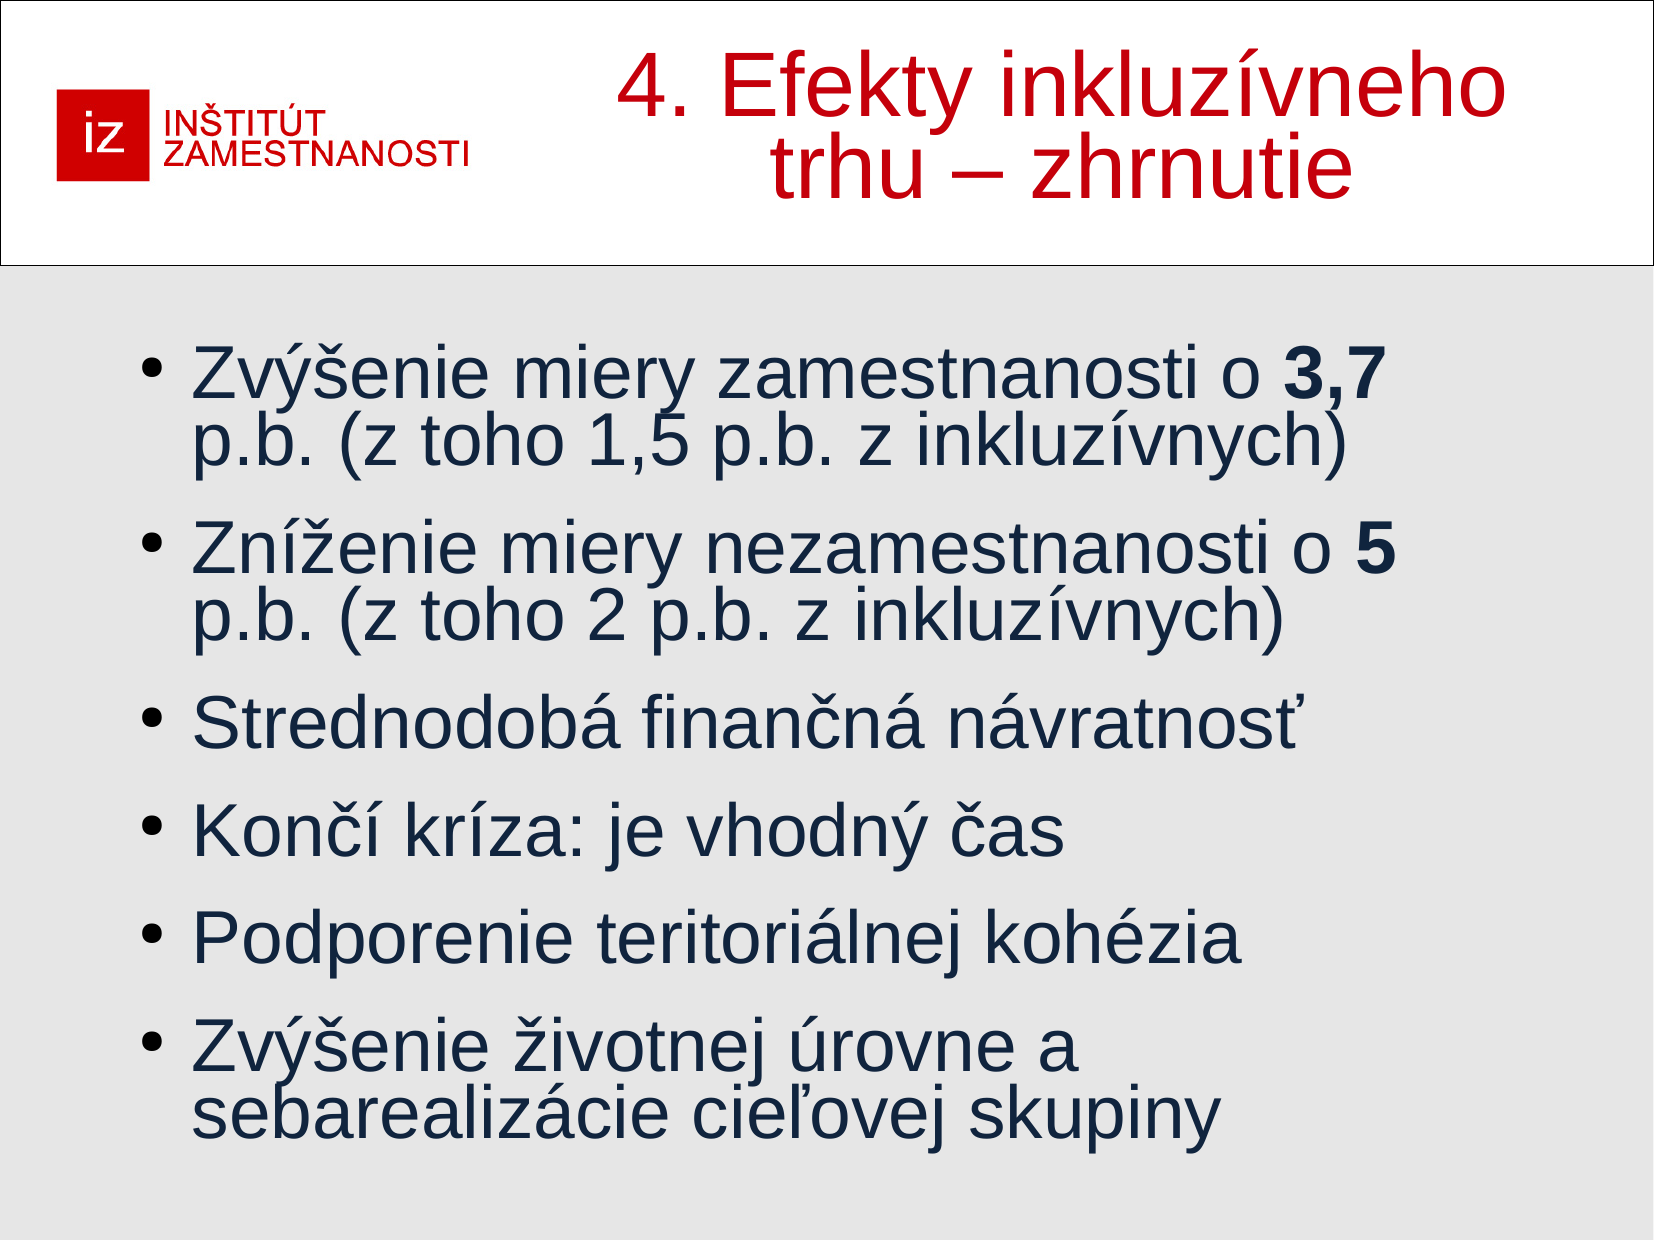

# 4. Efekty inkluzívneho trhu – zhrnutie
Zvýšenie miery zamestnanosti o 3,7 p.b. (z toho 1,5 p.b. z inkluzívnych)
Zníženie miery nezamestnanosti o 5 p.b. (z toho 2 p.b. z inkluzívnych)
Strednodobá finančná návratnosť
Končí kríza: je vhodný čas
Podporenie teritoriálnej kohézia
Zvýšenie životnej úrovne a sebarealizácie cieľovej skupiny